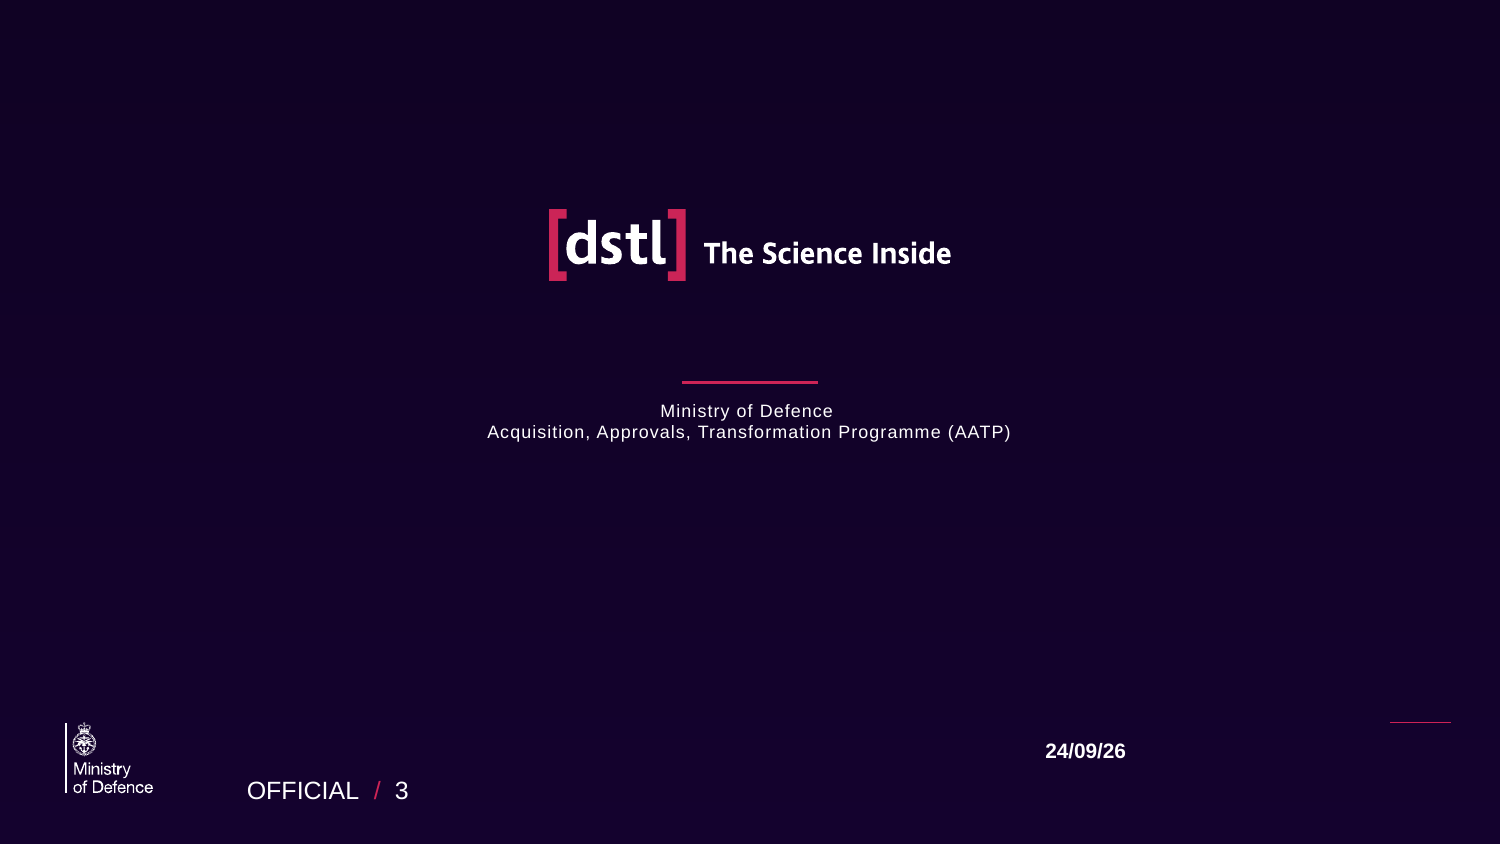

# Ministry of Defence
Acquisition, Approvals, Transformation Programme (AATP)
OFFICIAL /